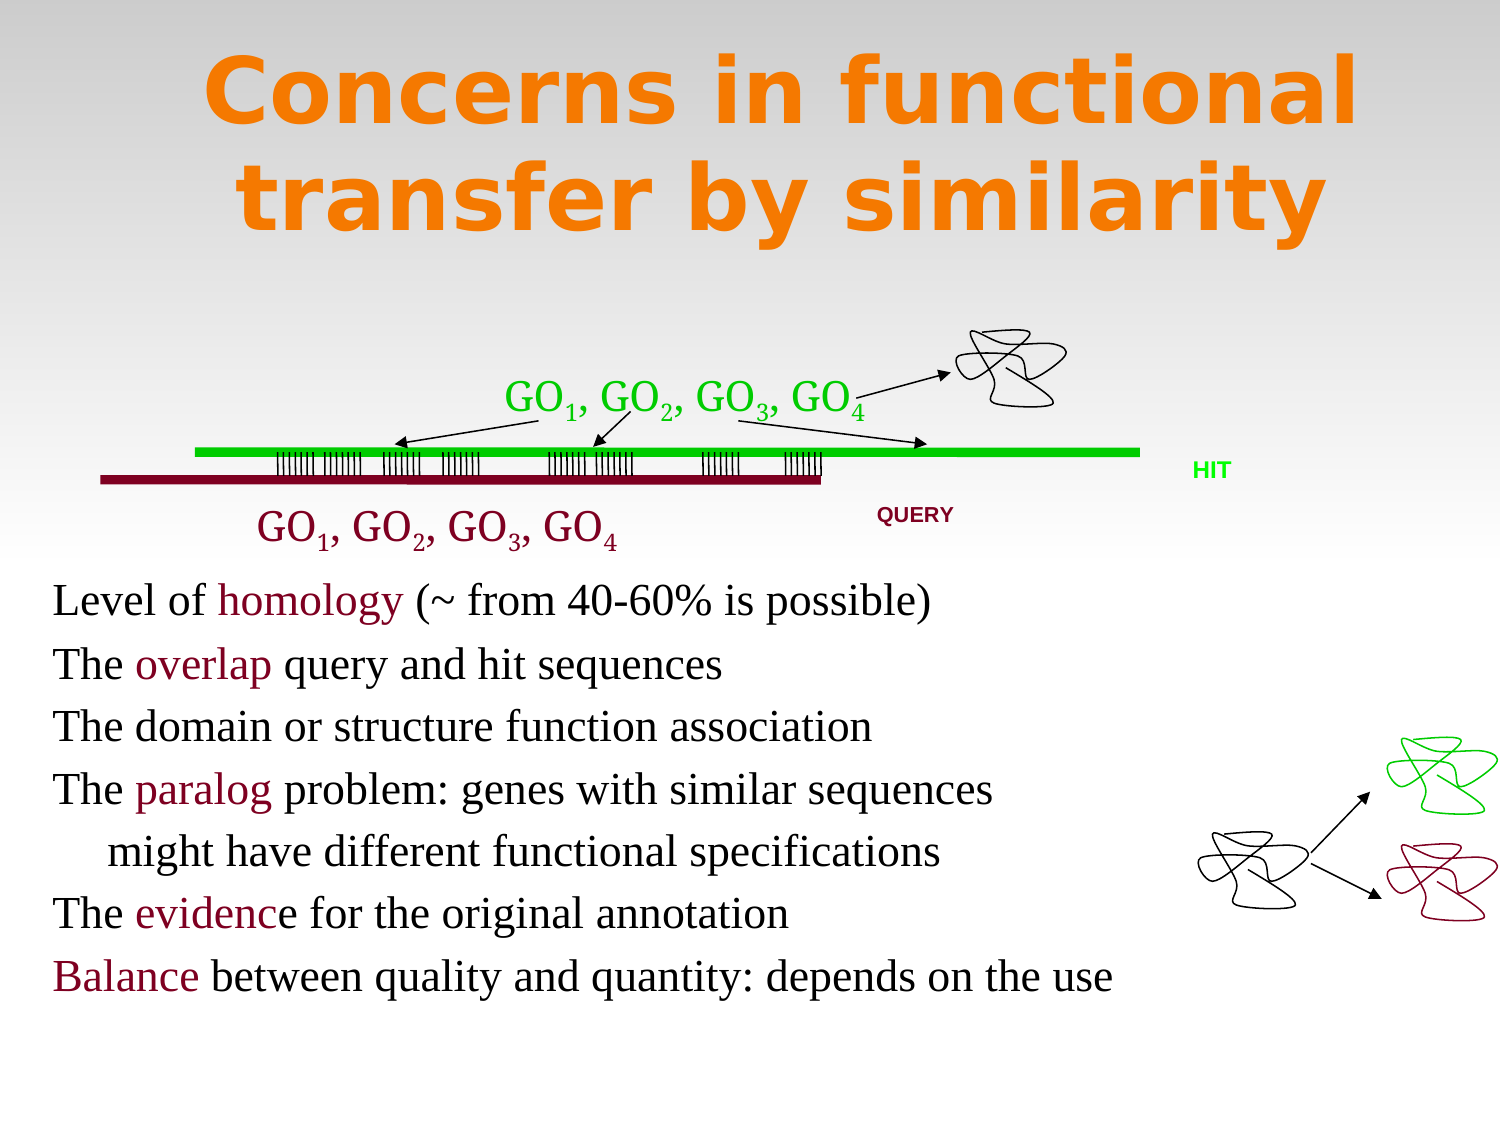

# Concerns in functional transfer by similarity
GO1, GO2, GO3, GO4
HIT
QUERY
GO1, GO2, GO3, GO4
Level of homology (~ from 40-60% is possible)‏
The overlap query and hit sequences
The domain or structure function association
The paralog problem: genes with similar sequences
	might have different functional specifications
The evidence for the original annotation
Balance between quality and quantity: depends on the use